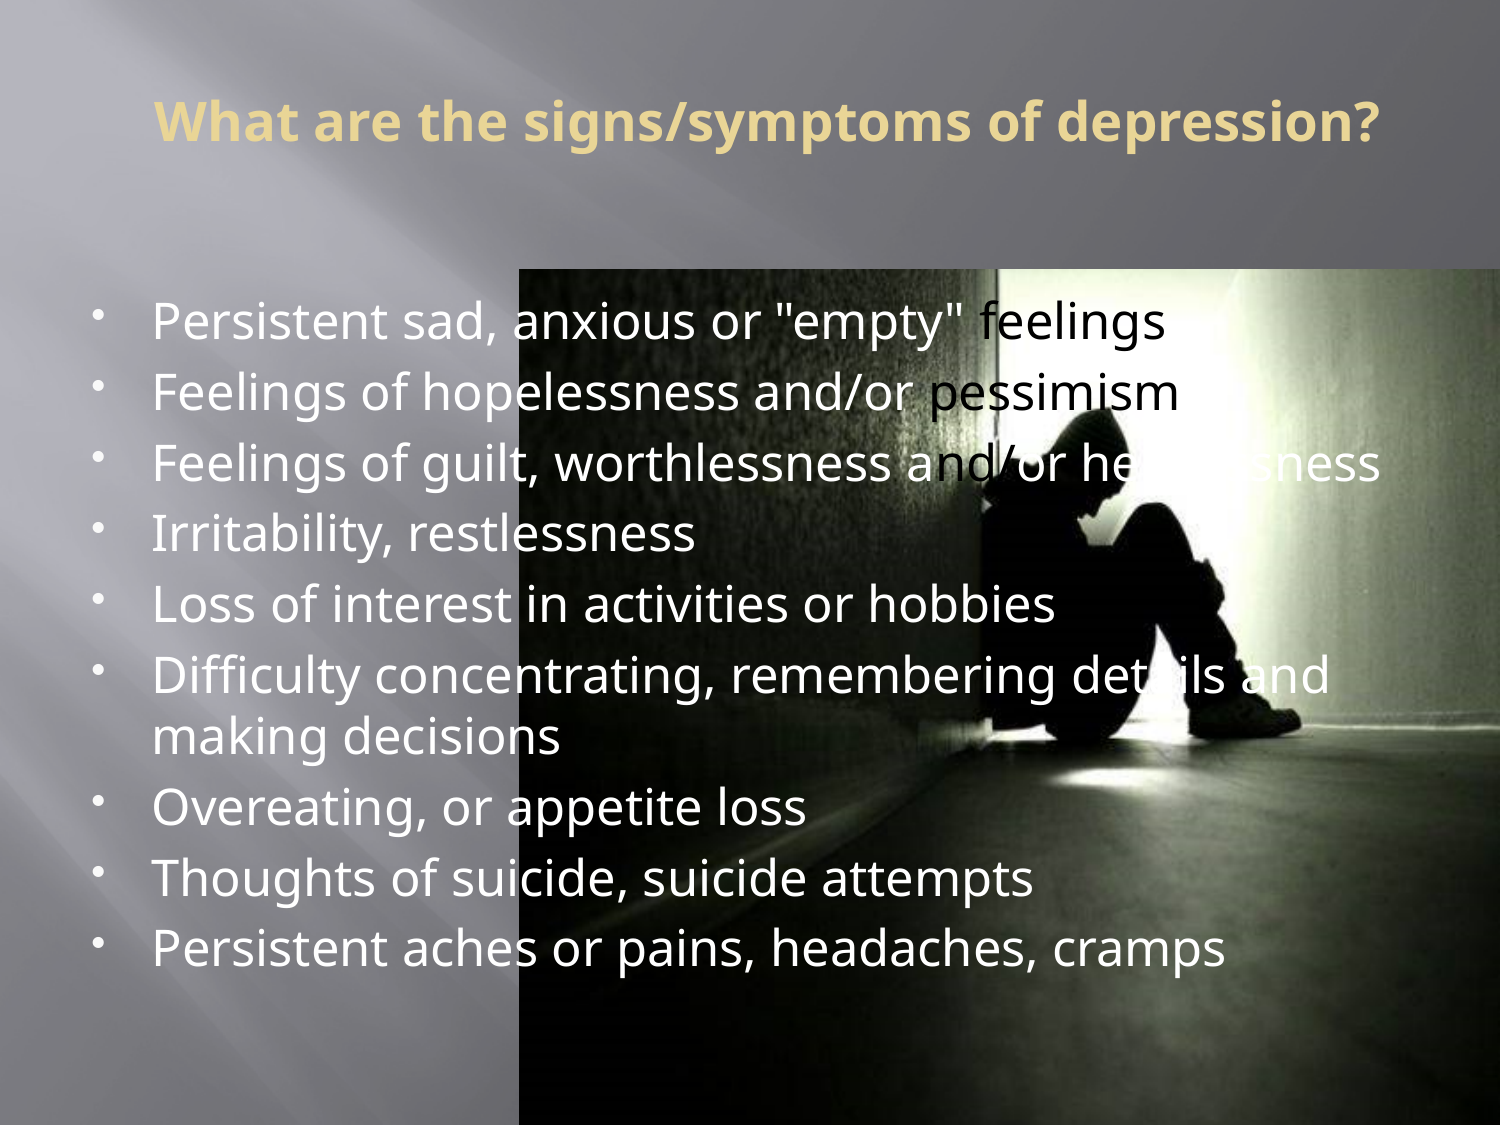

# What are the signs/symptoms of depression?
Persistent sad, anxious or "empty" feelings
Feelings of hopelessness and/or pessimism
Feelings of guilt, worthlessness and/or helplessness
Irritability, restlessness
Loss of interest in activities or hobbies
Difficulty concentrating, remembering details and making decisions
Overeating, or appetite loss
Thoughts of suicide, suicide attempts
Persistent aches or pains, headaches, cramps